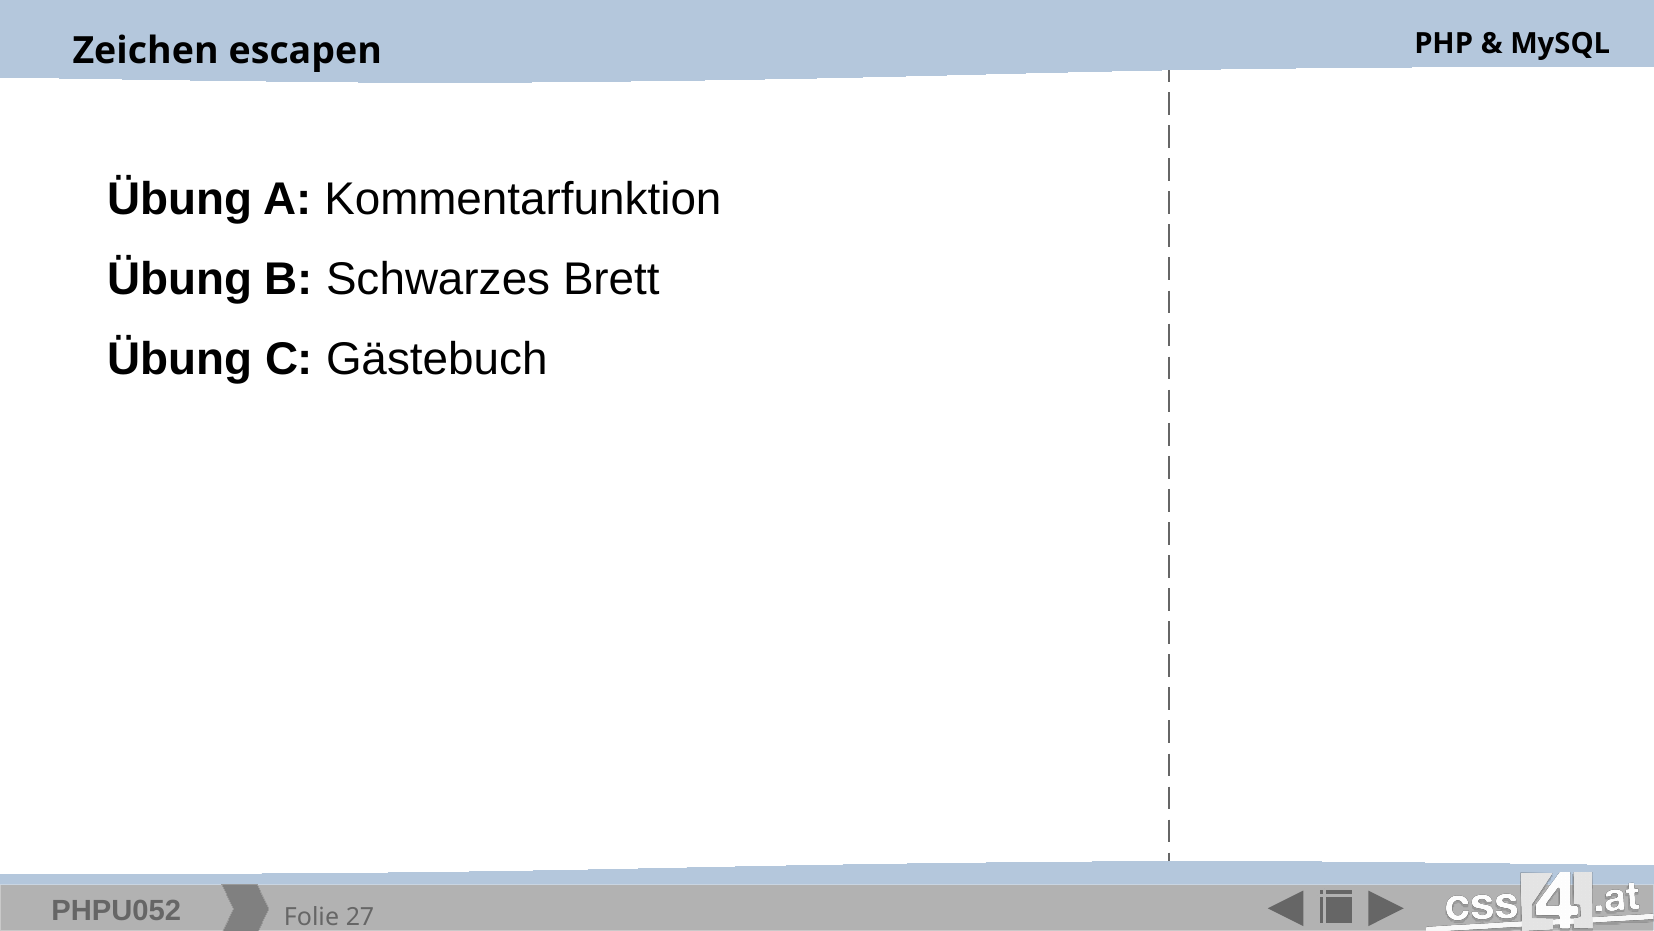

PHP & MySQL
Zeichen escapen
Übung A: Kommentarfunktion
Übung B: Schwarzes Brett
Übung C: Gästebuch
PHPU052
Folie